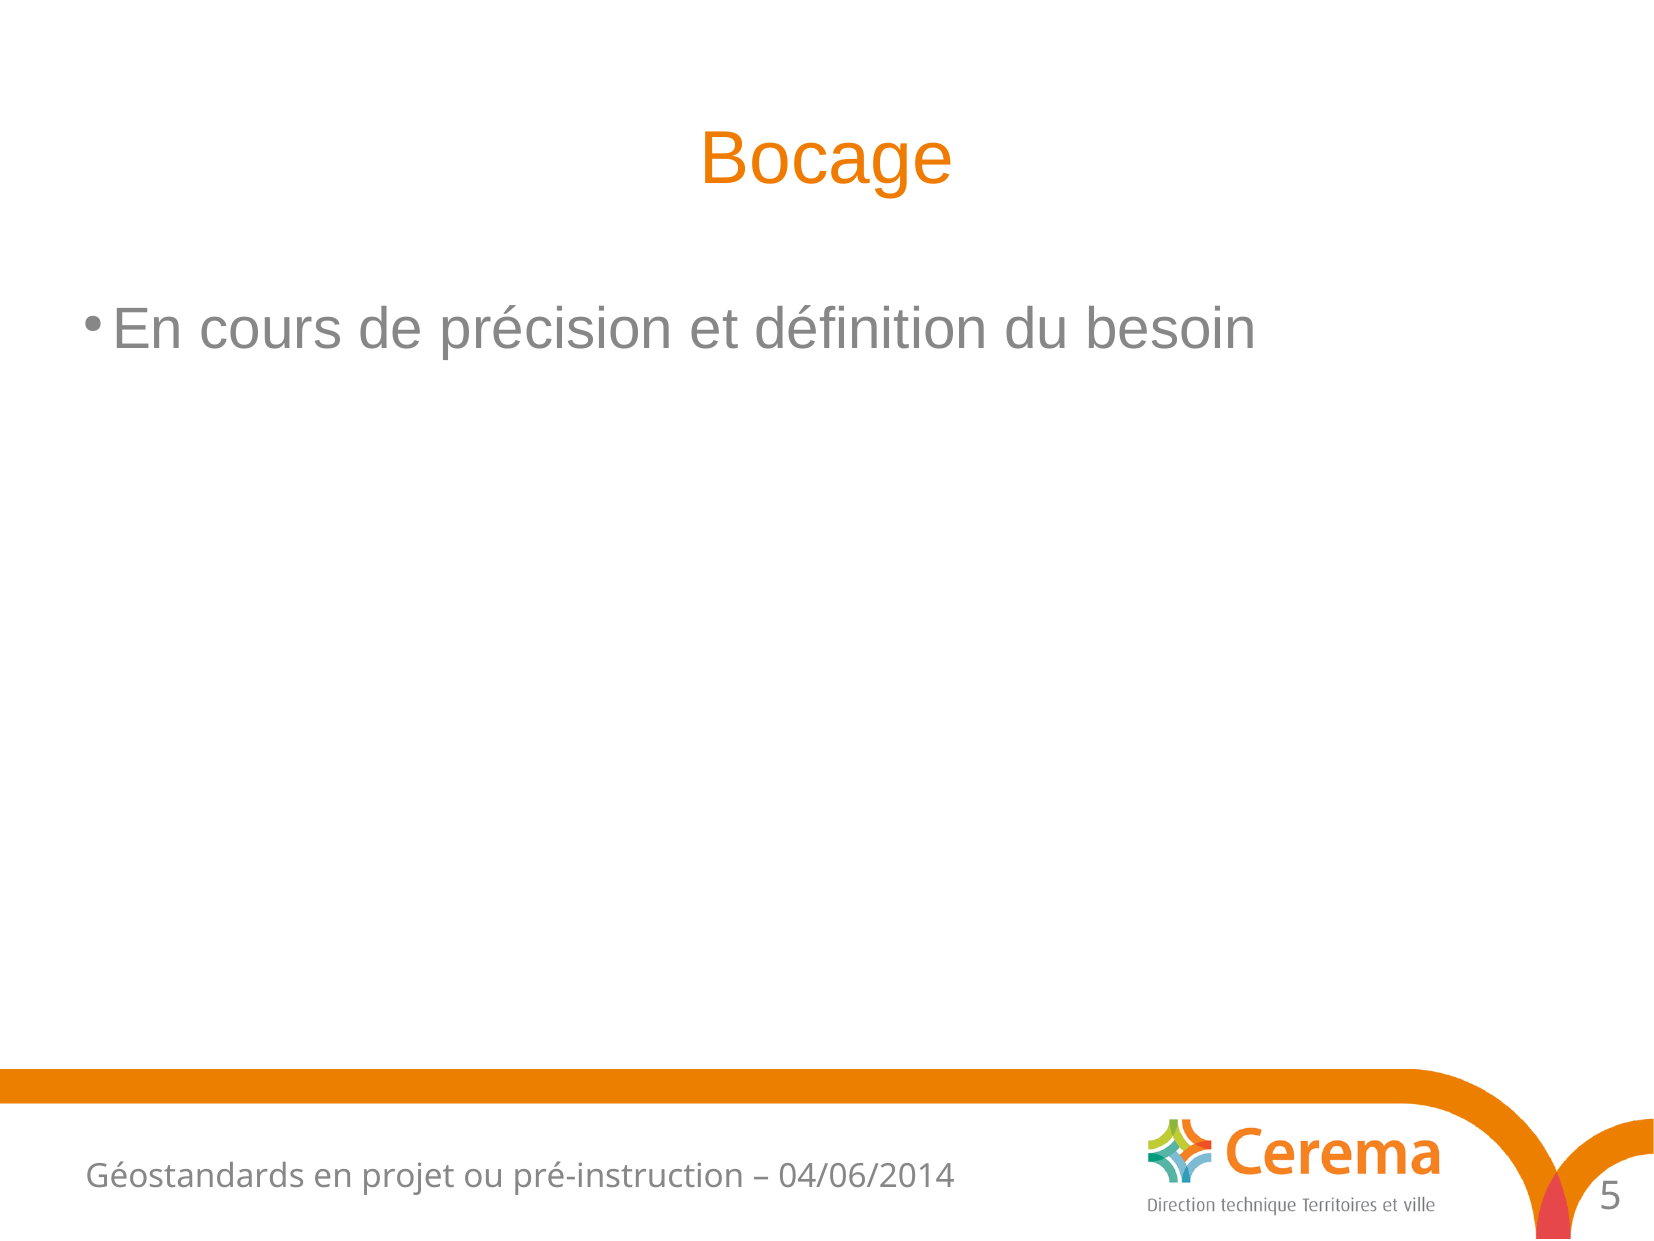

# Bocage
En cours de précision et définition du besoin